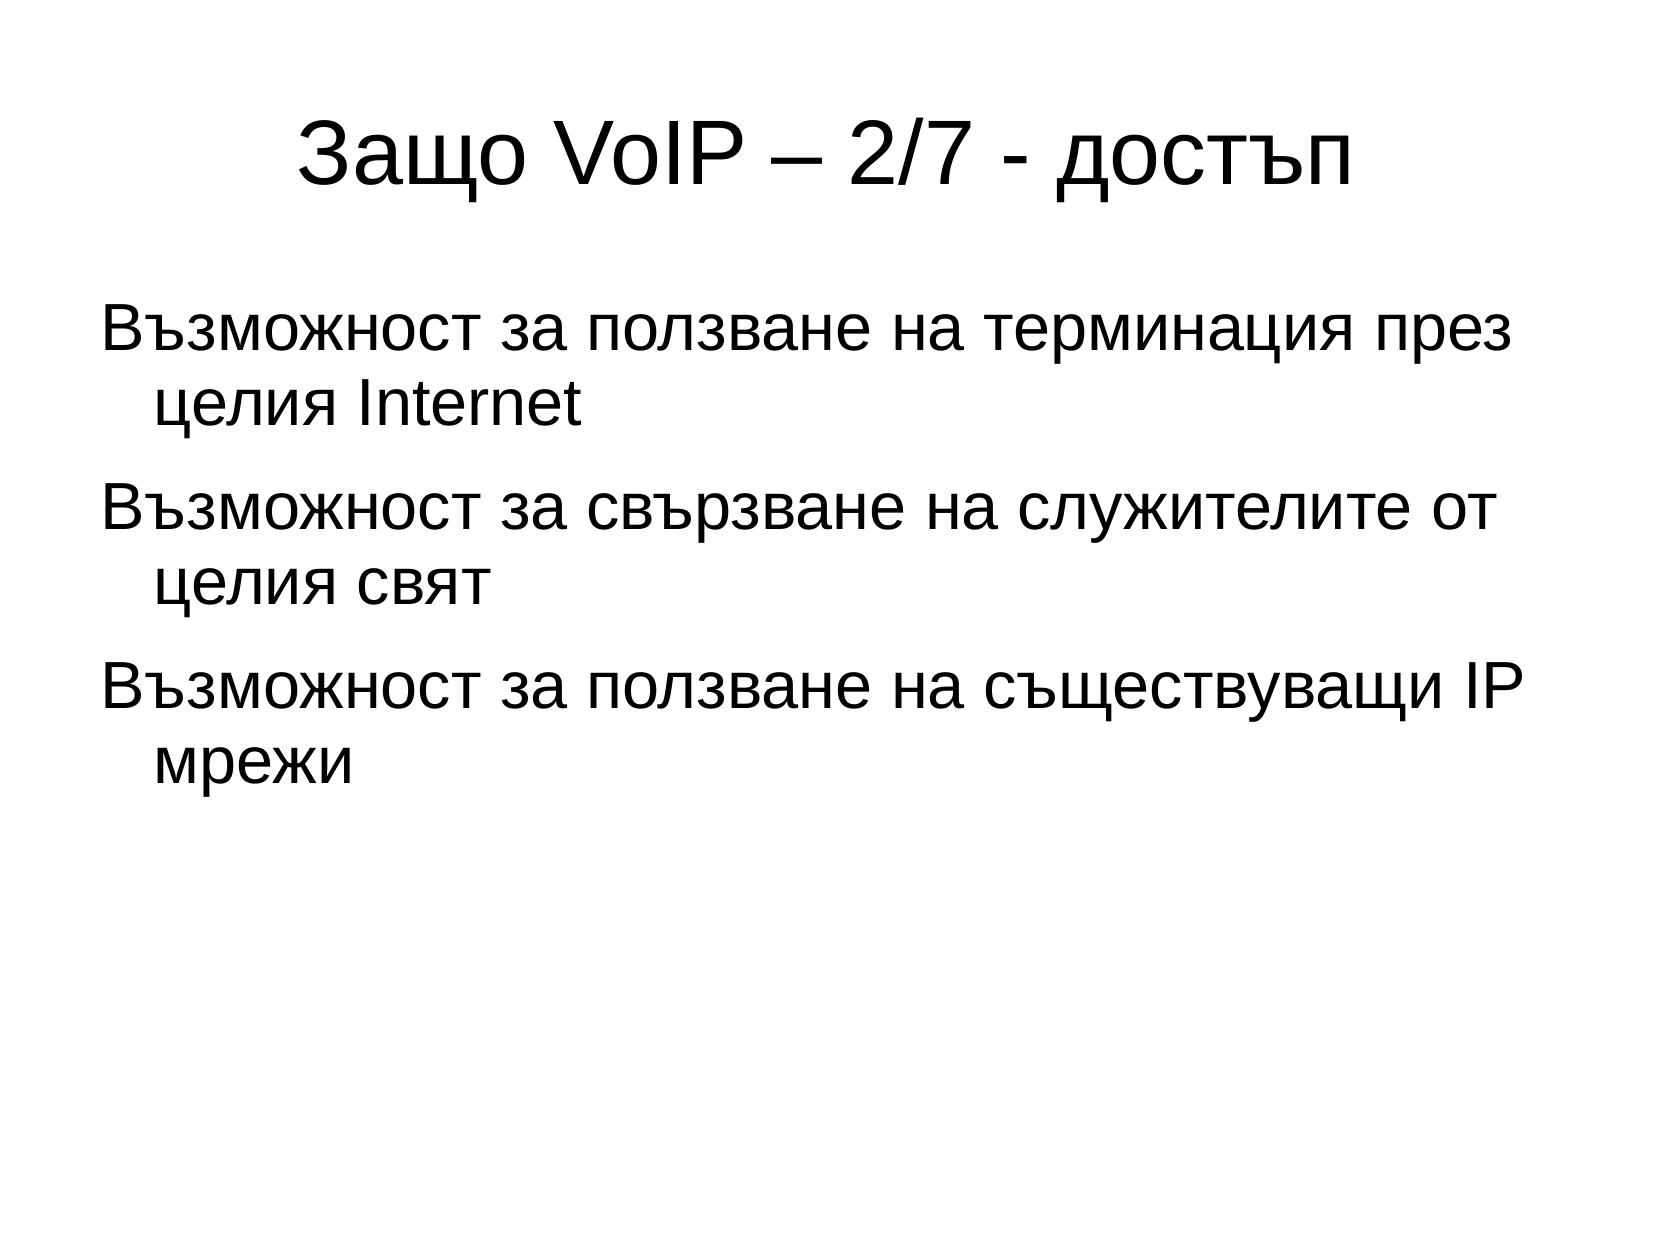

# Защо VoIP – 2/7 - достъп
Възможност за ползване на терминация през целия Internet
Възможност за свързване на служителите от целия свят
Възможност за ползване на съществуващи IP мрежи